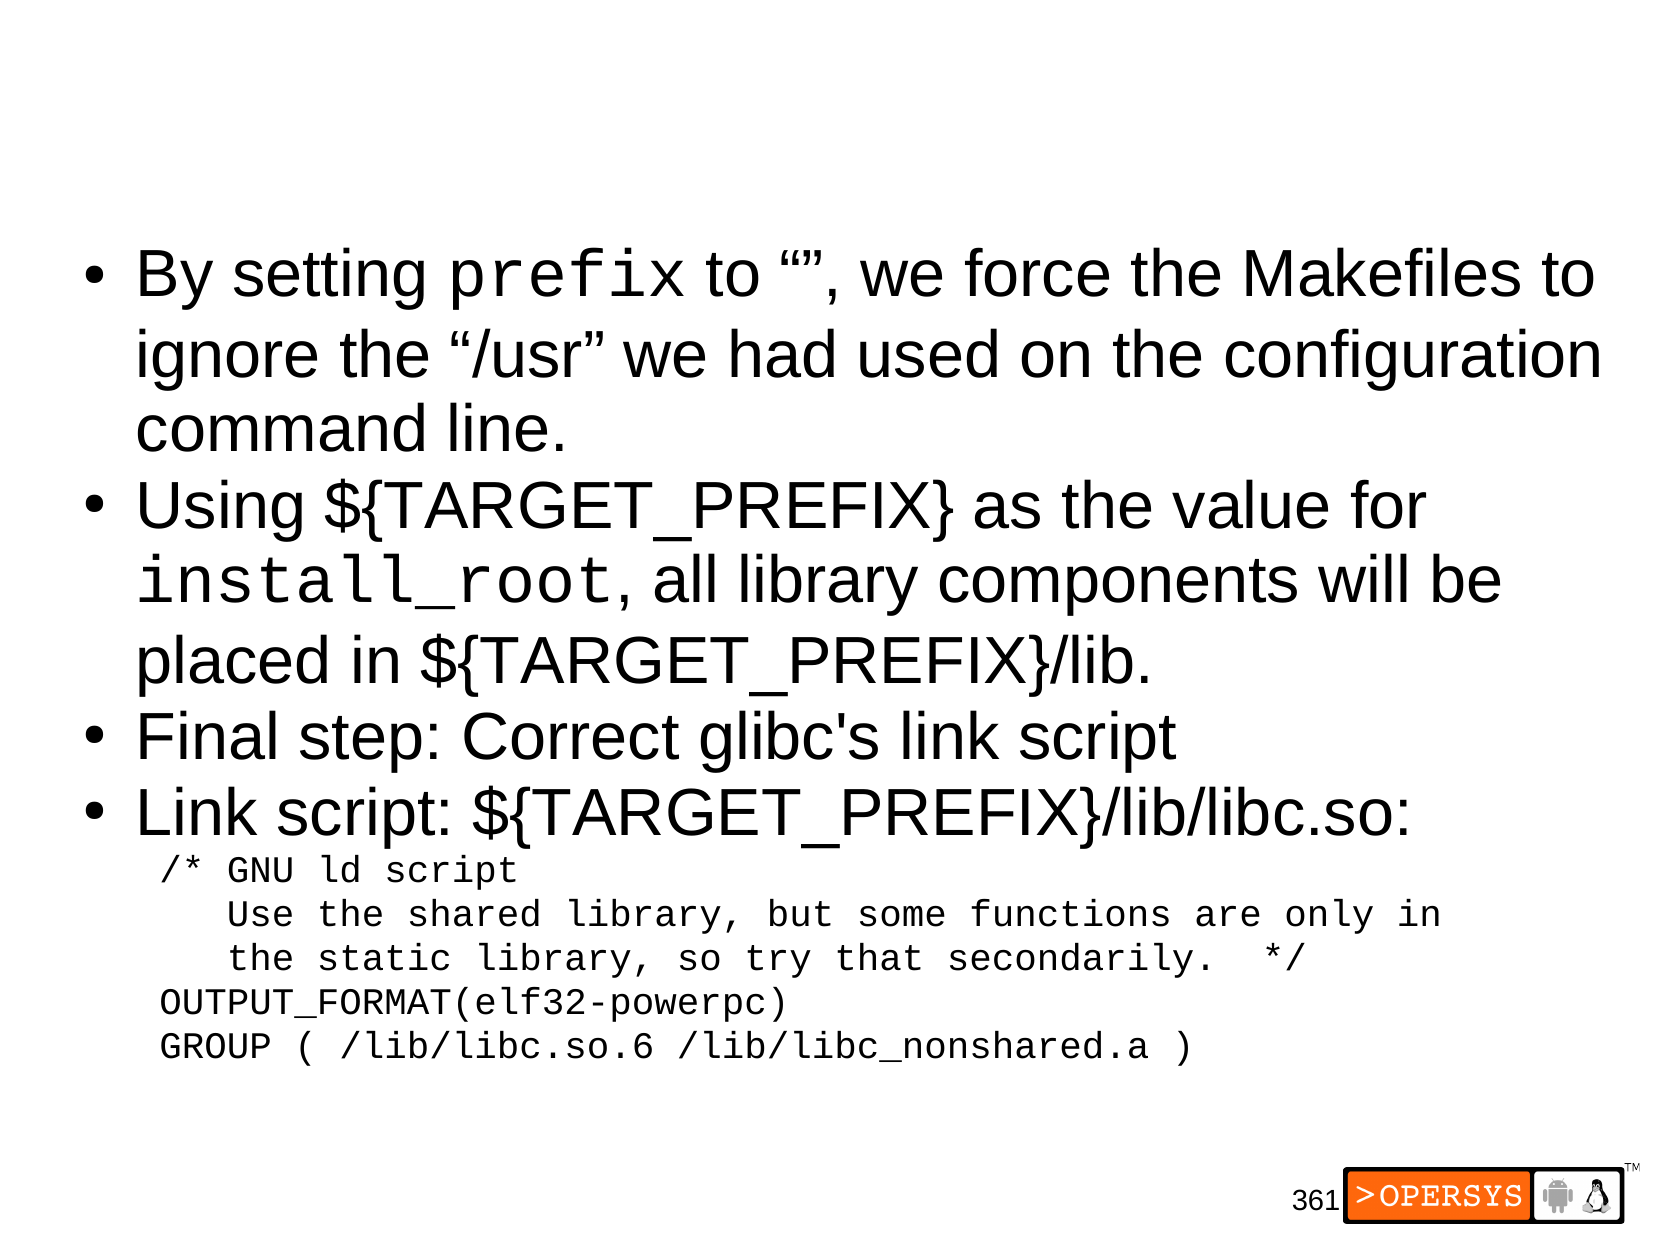

# By setting prefix to “”, we force the Makefiles to ignore the “/usr” we had used on the configuration command line.
Using ${TARGET_PREFIX} as the value for install_root, all library components will be placed in ${TARGET_PREFIX}/lib.
Final step: Correct glibc's link script
Link script: ${TARGET_PREFIX}/lib/libc.so:
/* GNU ld script
 Use the shared library, but some functions are only in
 the static library, so try that secondarily. */
OUTPUT_FORMAT(elf32-powerpc)
GROUP ( /lib/libc.so.6 /lib/libc_nonshared.a )